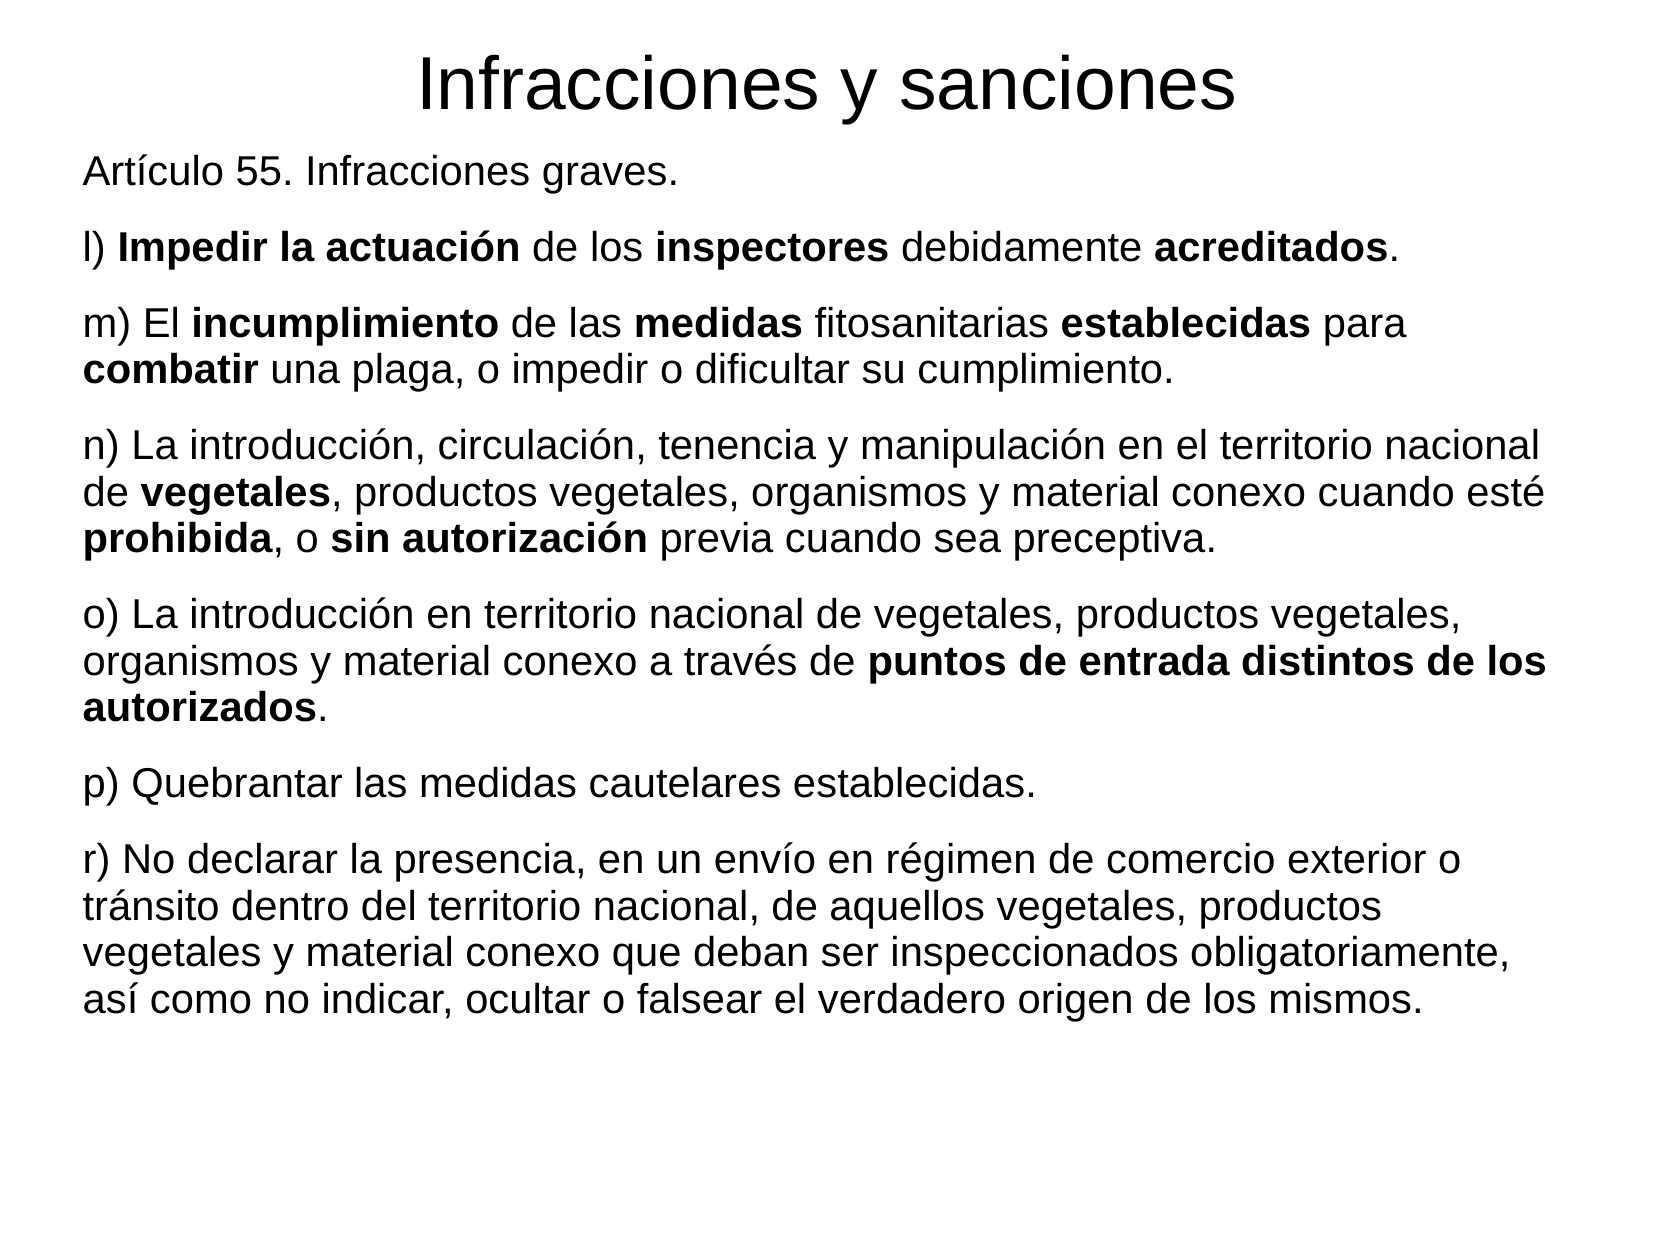

# Infracciones y sanciones
Artículo 55. Infracciones graves.
l) Impedir la actuación de los inspectores debidamente acreditados.
m) El incumplimiento de las medidas fitosanitarias establecidas para combatir una plaga, o impedir o dificultar su cumplimiento.
n) La introducción, circulación, tenencia y manipulación en el territorio nacional de vegetales, productos vegetales, organismos y material conexo cuando esté prohibida, o sin autorización previa cuando sea preceptiva.
o) La introducción en territorio nacional de vegetales, productos vegetales, organismos y material conexo a través de puntos de entrada distintos de los autorizados.
p) Quebrantar las medidas cautelares establecidas.
r) No declarar la presencia, en un envío en régimen de comercio exterior o tránsito dentro del territorio nacional, de aquellos vegetales, productos vegetales y material conexo que deban ser inspeccionados obligatoriamente, así como no indicar, ocultar o falsear el verdadero origen de los mismos.